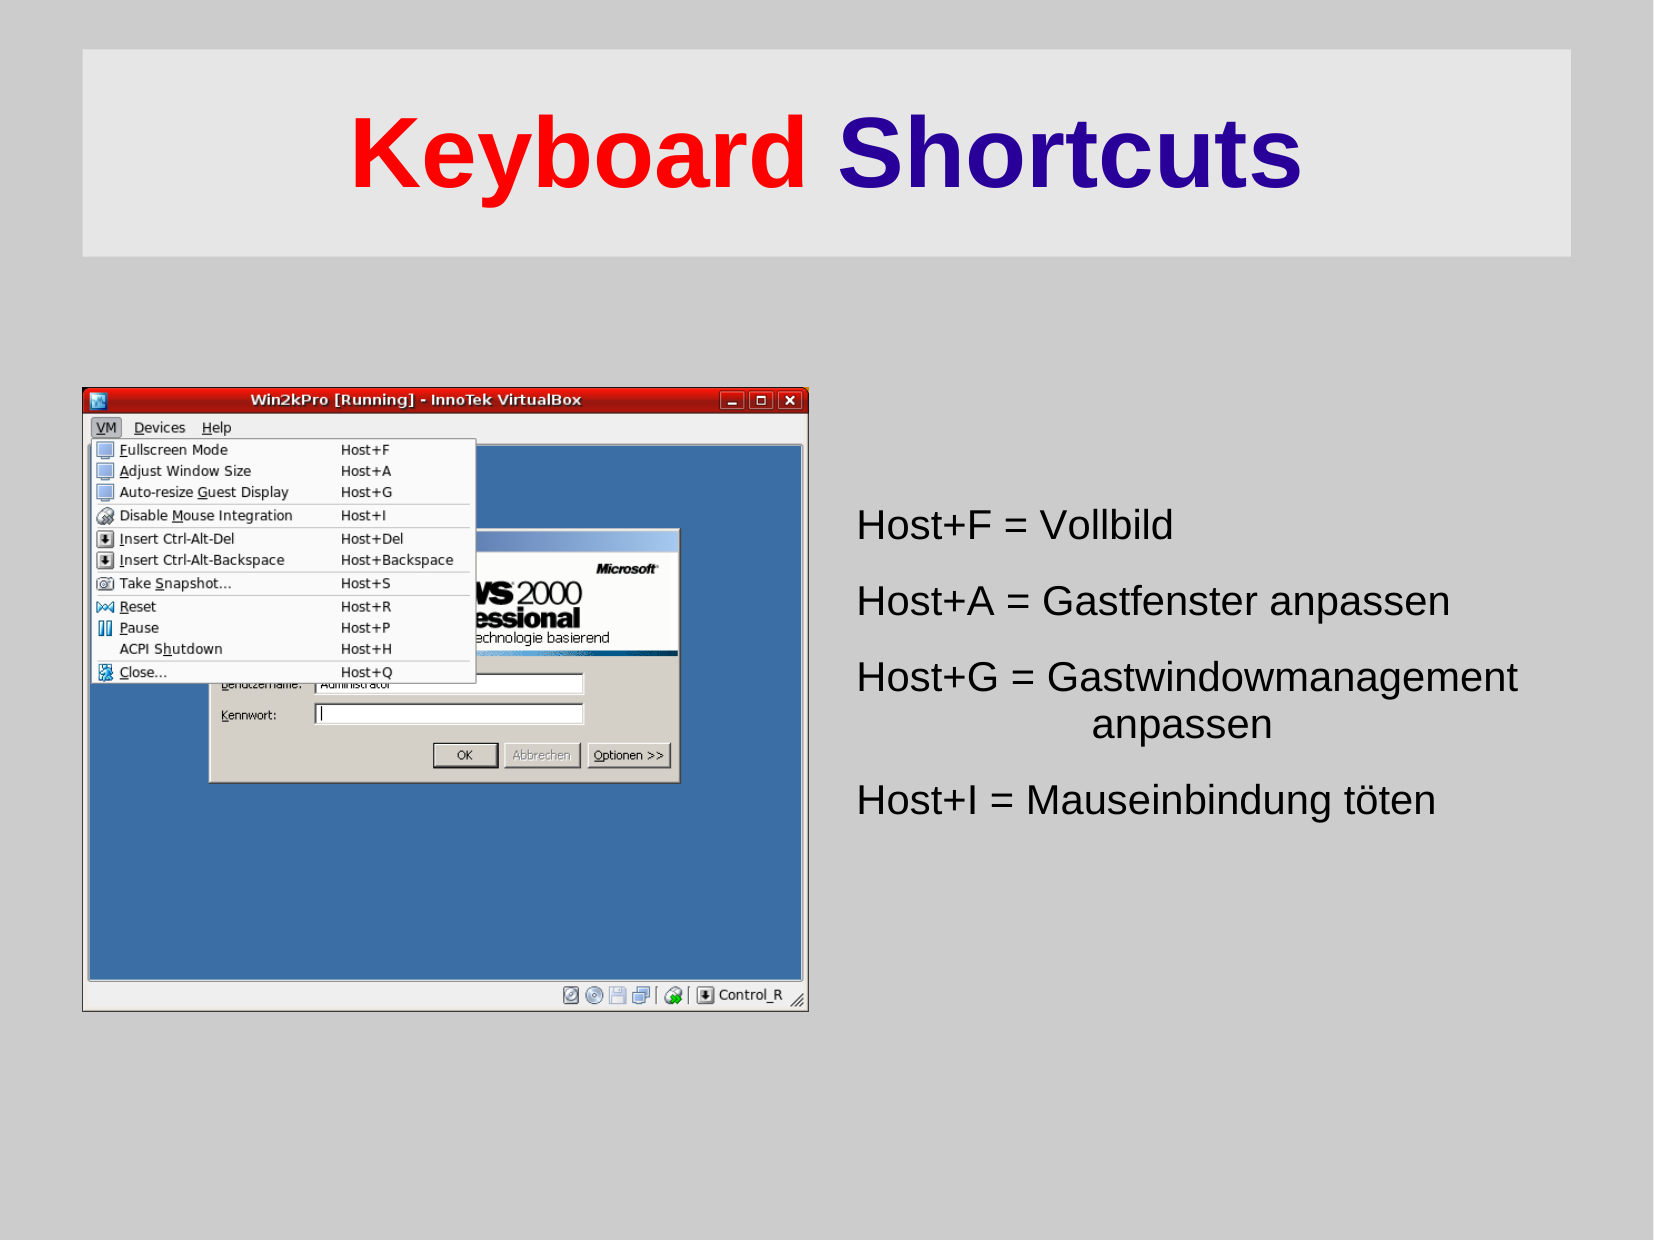

# Keyboard Shortcuts
Host+F = Vollbild
Host+A = Gastfenster anpassen
Host+G = Gastwindowmanagement
		 anpassen
Host+I = Mauseinbindung töten